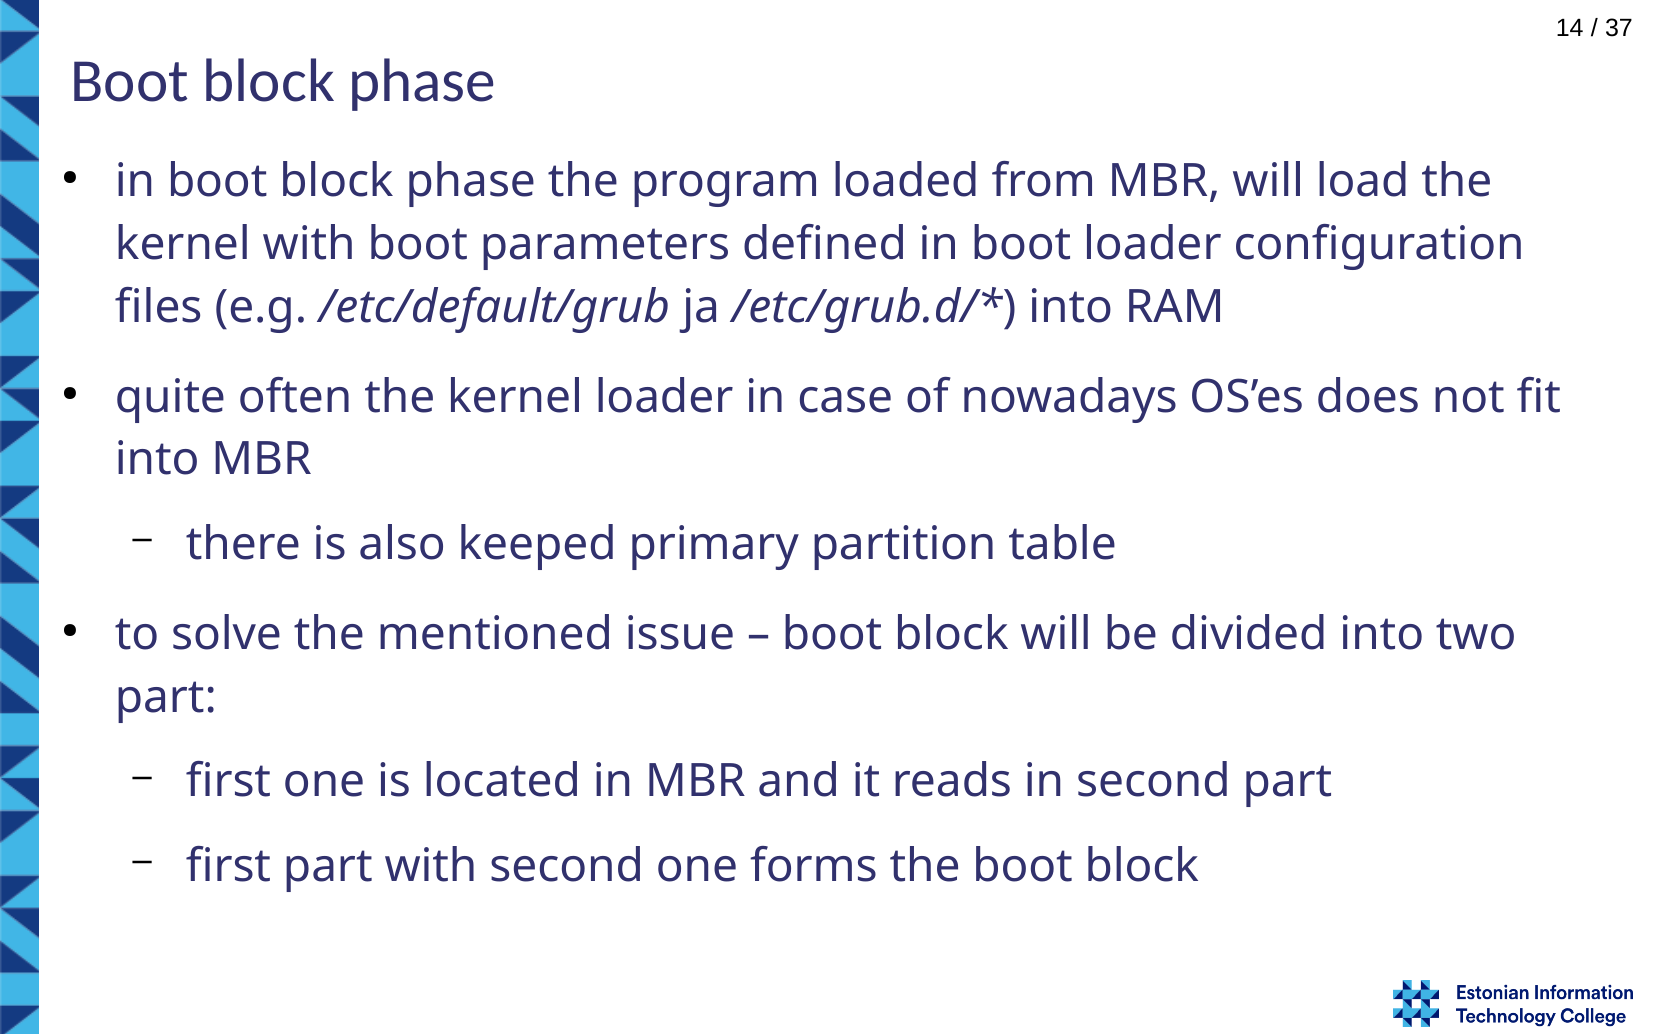

# Boot block phase
in boot block phase the program loaded from MBR, will load the kernel with boot parameters defined in boot loader configuration files (e.g. /etc/default/grub ja /etc/grub.d/*) into RAM
quite often the kernel loader in case of nowadays OS’es does not fit into MBR
there is also keeped primary partition table
to solve the mentioned issue – boot block will be divided into two part:
first one is located in MBR and it reads in second part
first part with second one forms the boot block